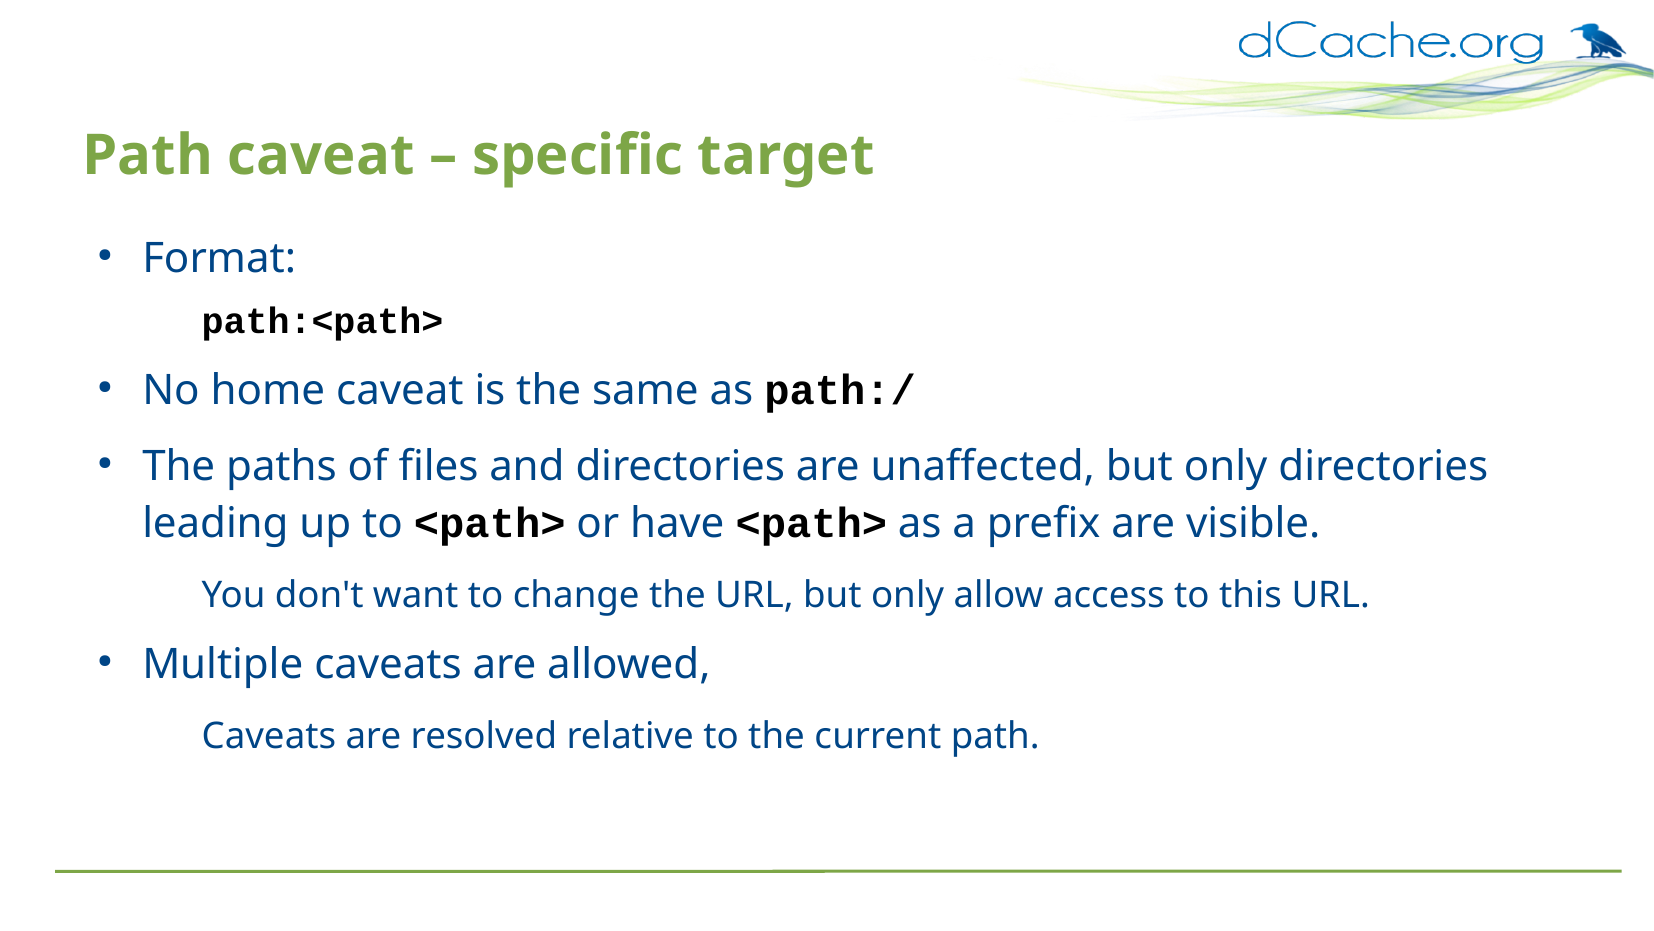

# Path caveat – specific target
Format:
path:<path>
No home caveat is the same as path:/
The paths of files and directories are unaffected, but only directories leading up to <path> or have <path> as a prefix are visible.
You don't want to change the URL, but only allow access to this URL.
Multiple caveats are allowed,
Caveats are resolved relative to the current path.